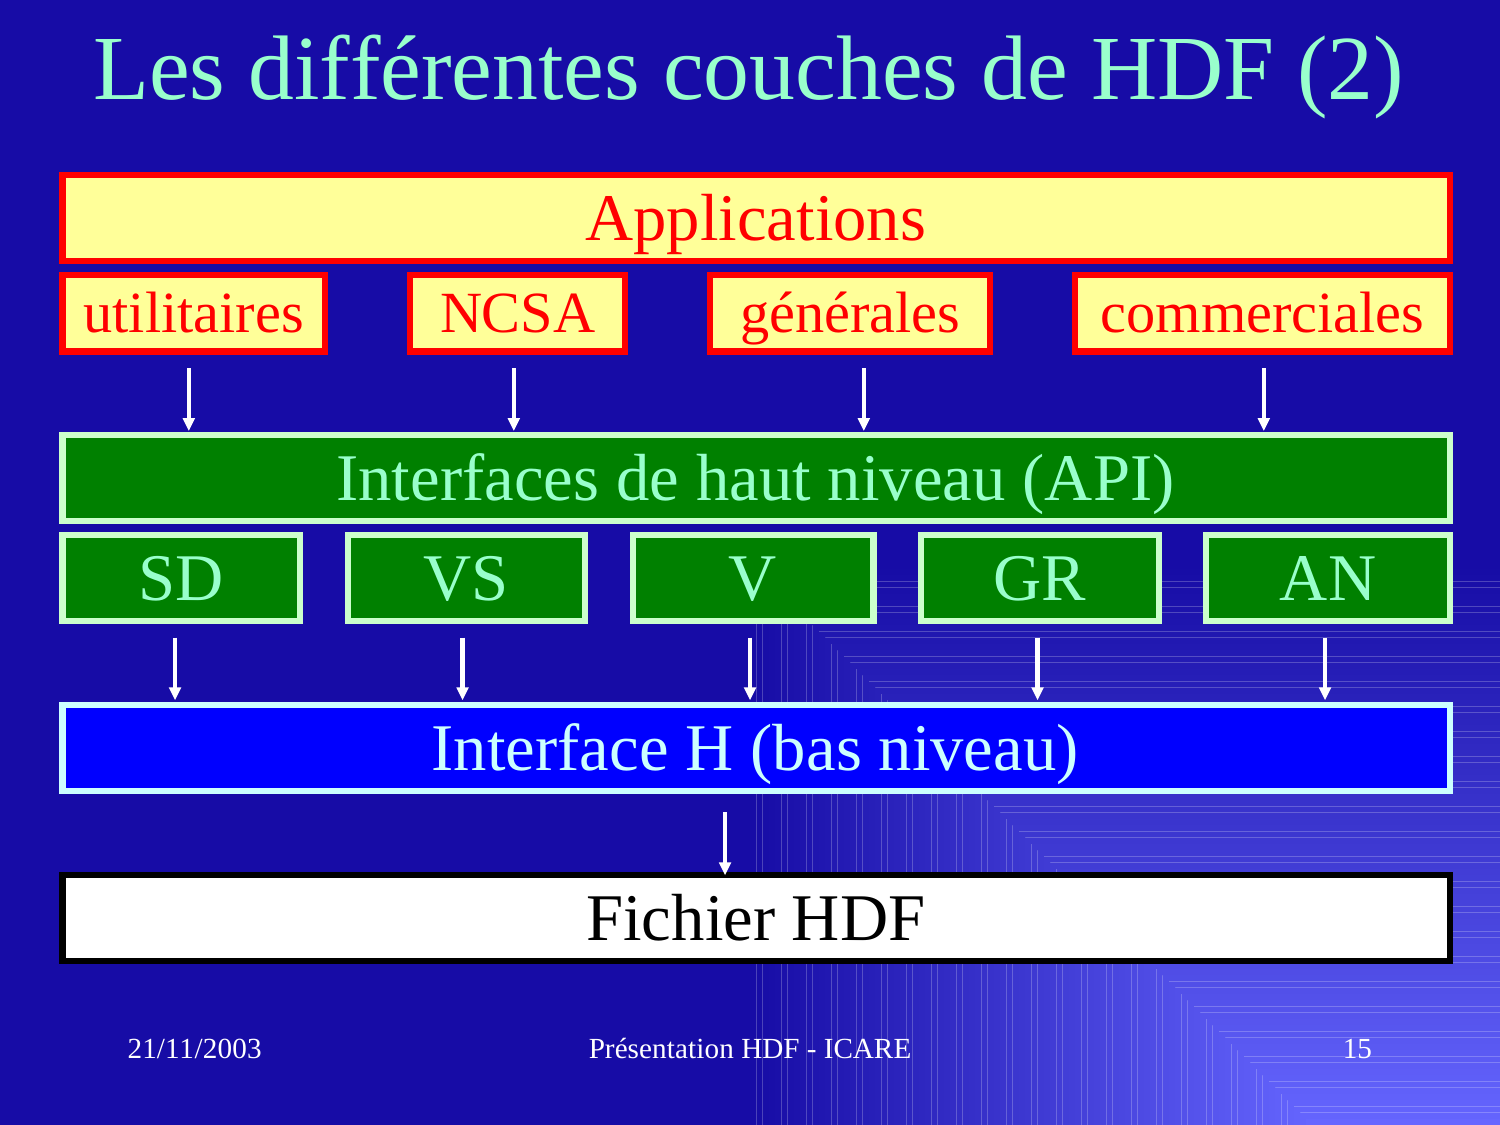

# Les différentes couches de HDF (2)
Applications
utilitaires
NCSA
générales
commerciales
Interfaces de haut niveau (API)
SD
VS
V
GR
AN
Interface H (bas niveau)
Fichier HDF
21/11/2003
Présentation HDF - ICARE
15